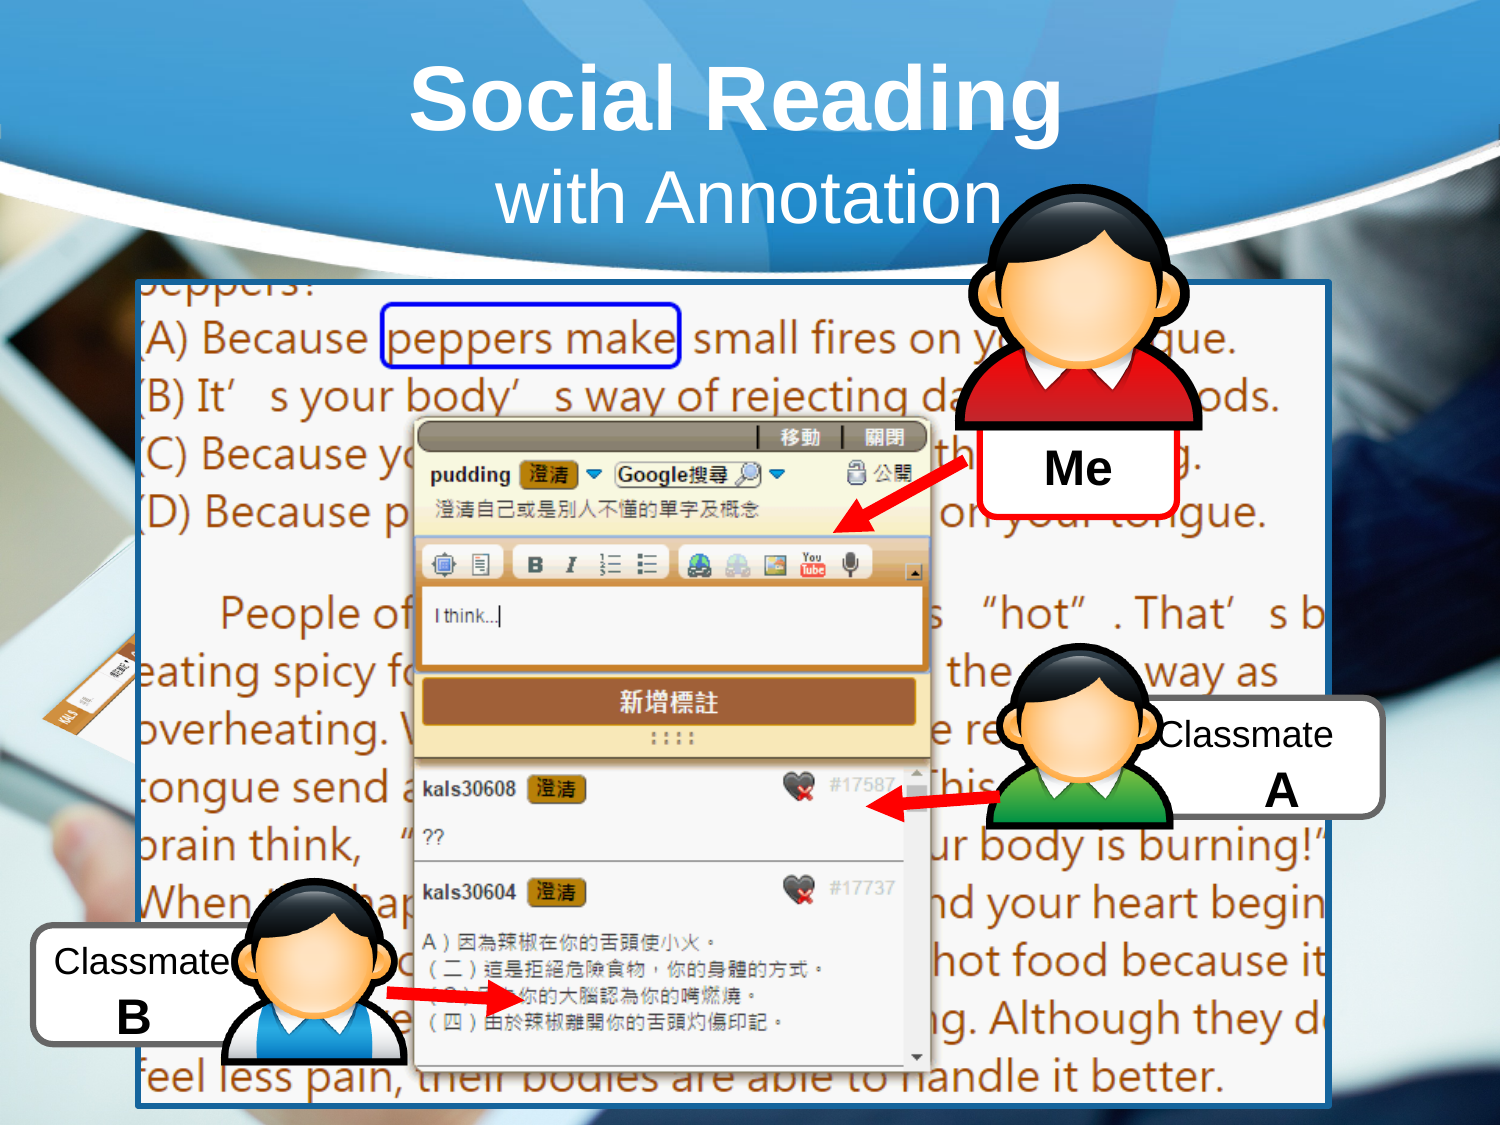

# Social Reading with Annotation
Me
Classmate A
Classmate 　B